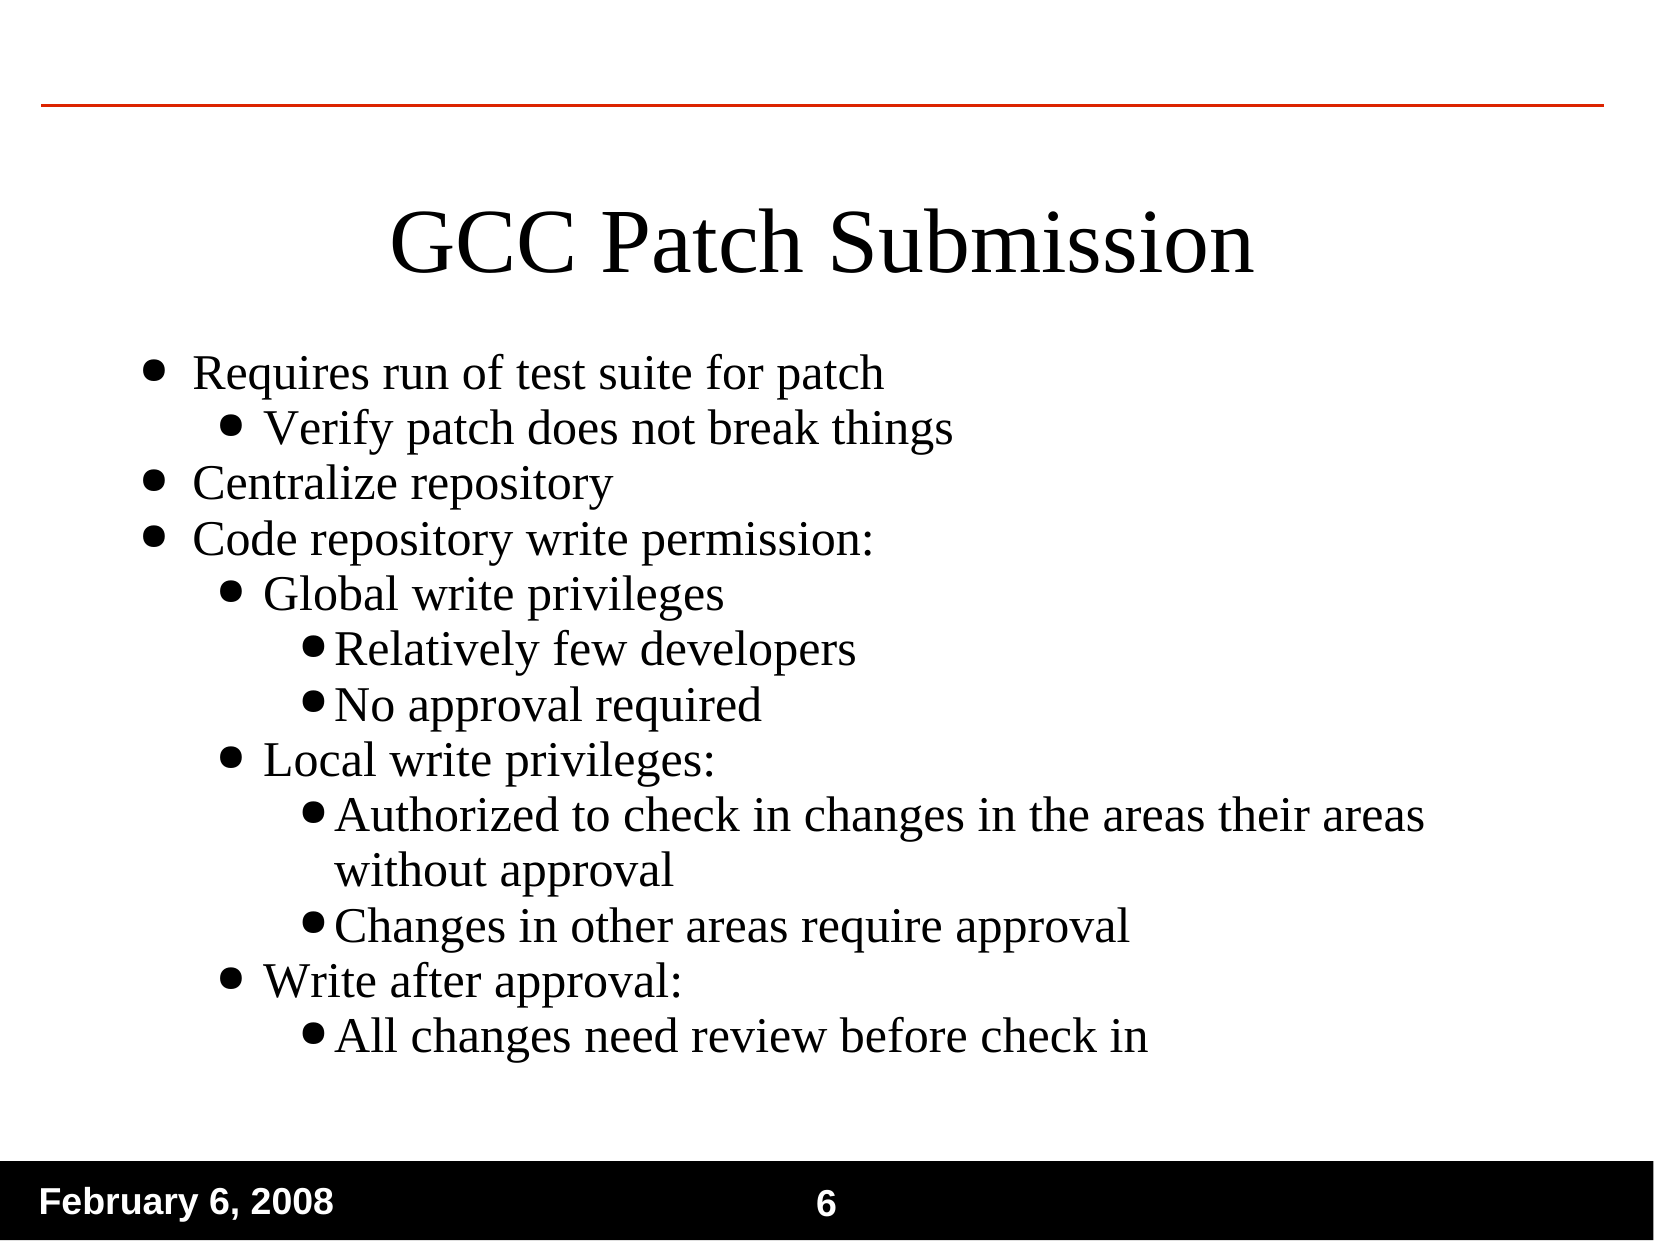

# GCC Patch Submission
Requires run of test suite for patch
Verify patch does not break things
Centralize repository
Code repository write permission:
Global write privileges
Relatively few developers
No approval required
Local write privileges:
Authorized to check in changes in the areas their areas without approval
Changes in other areas require approval
Write after approval:
All changes need review before check in